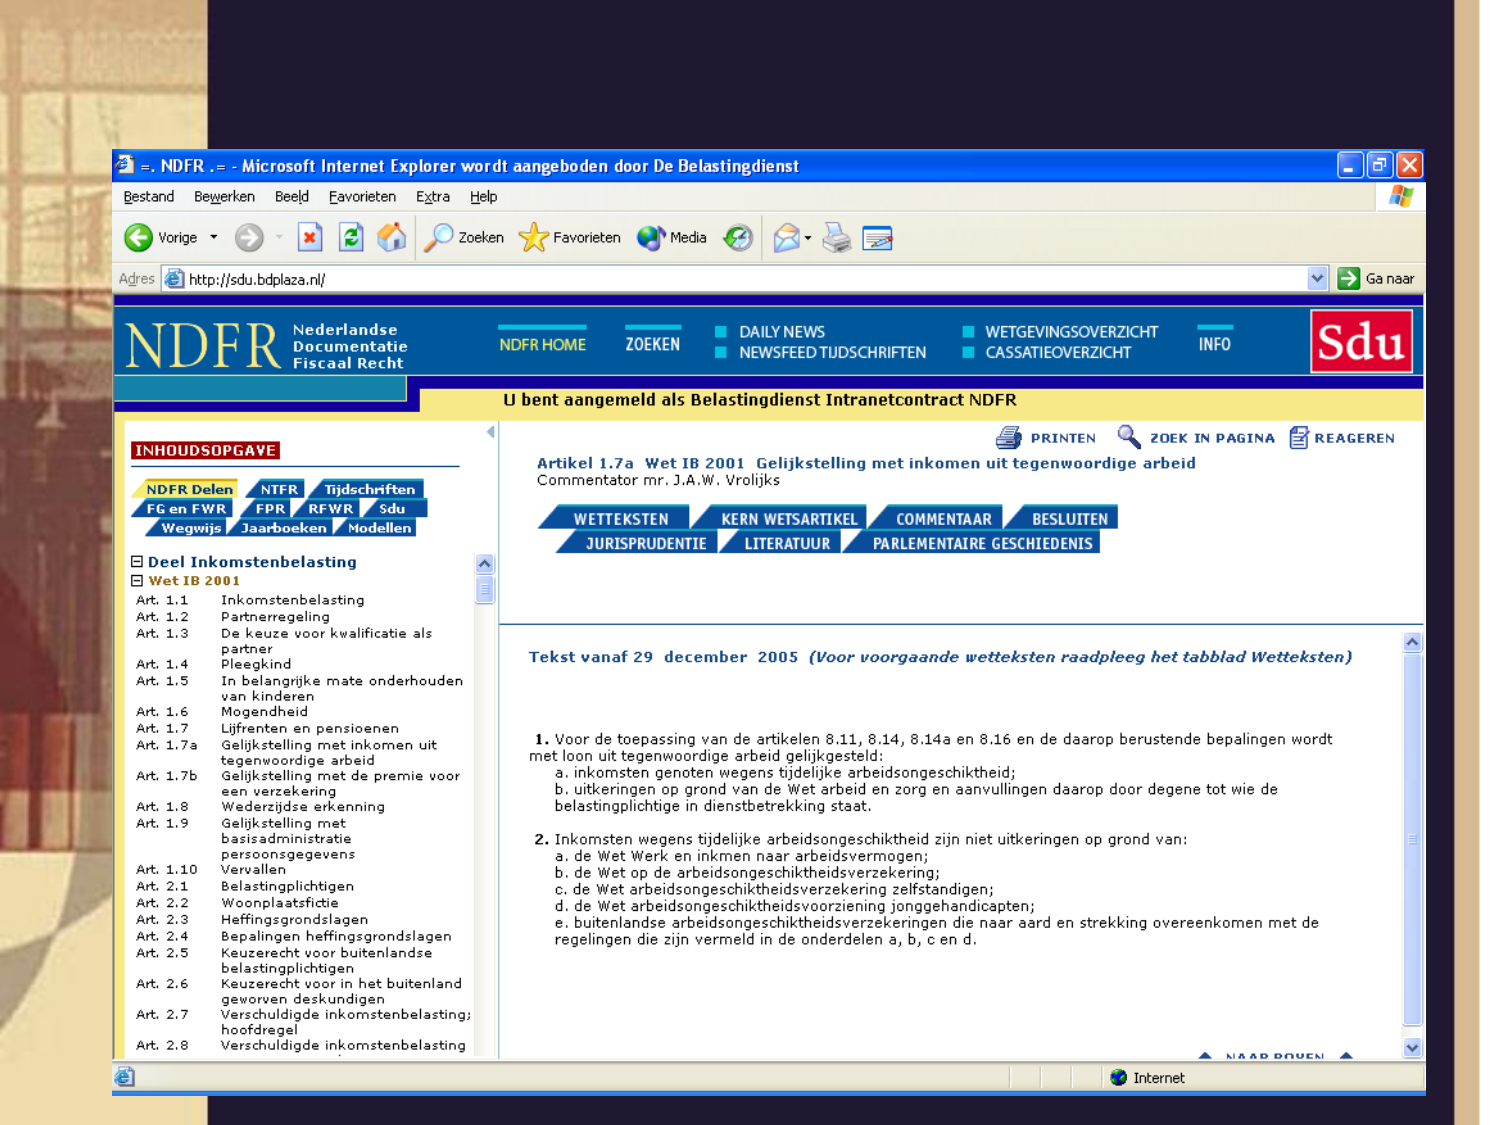

# First scope project (2) – Integrating silos